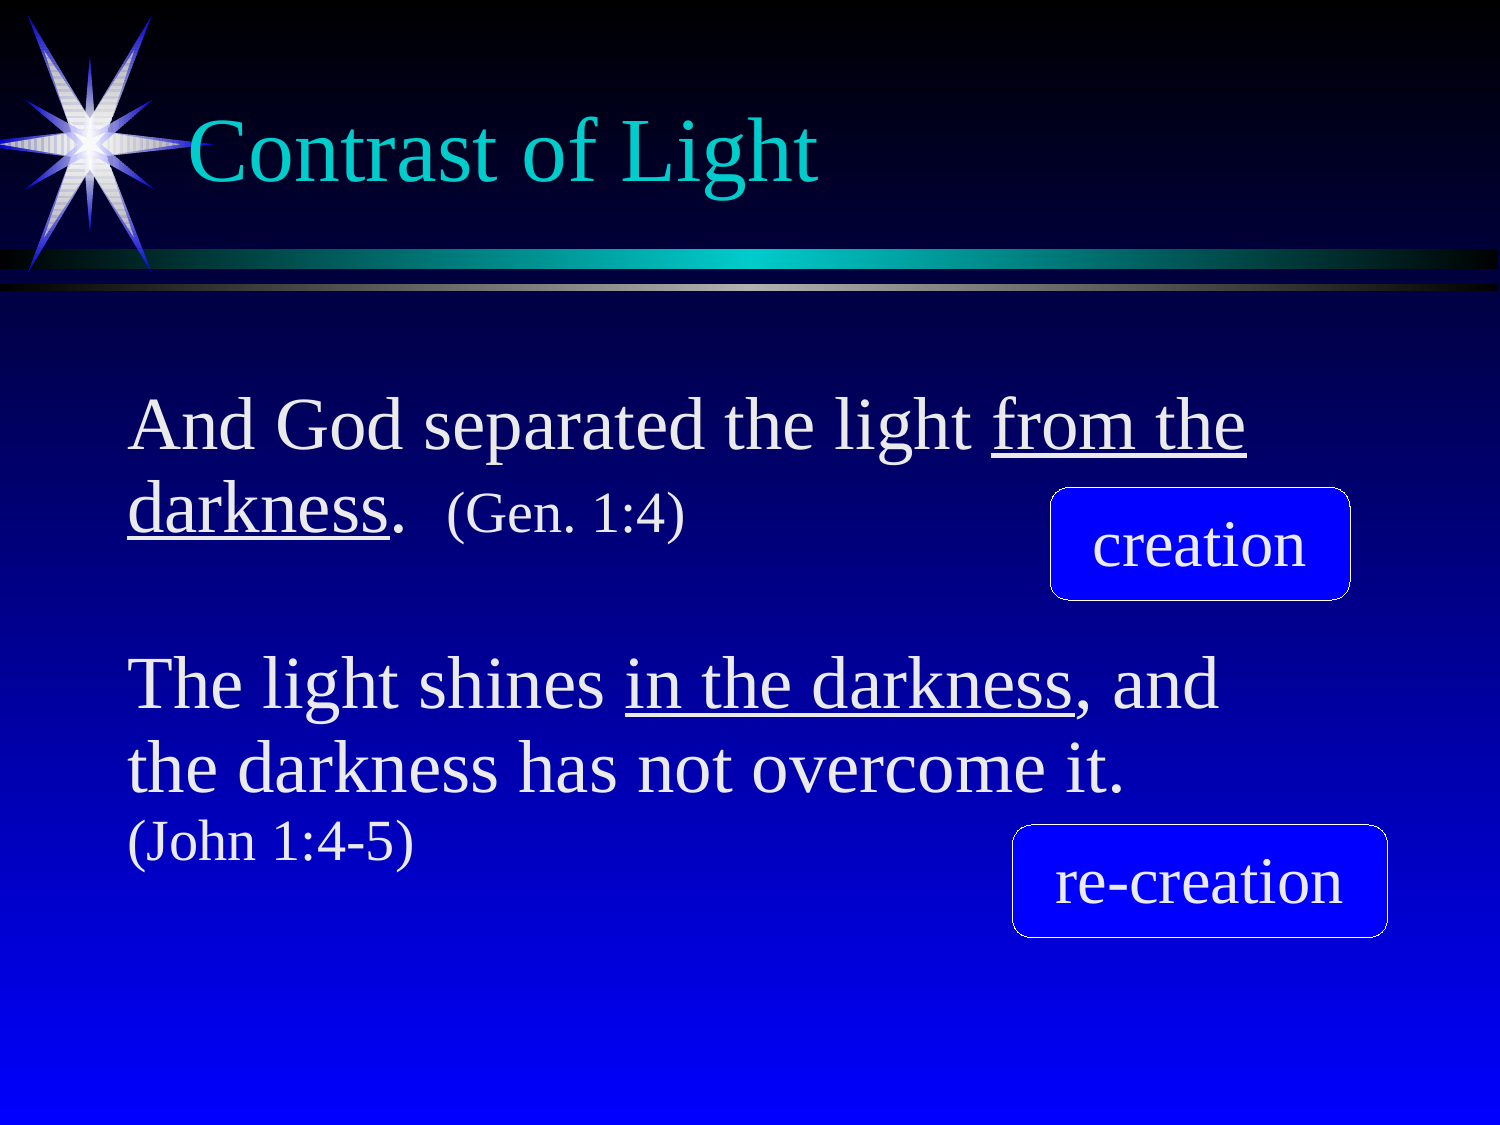

# Contrast of Light
And God separated the light from the darkness. (Gen. 1:4)
creation
The light shines in the darkness, and the darkness has not overcome it. (John 1:4-5)
re-creation